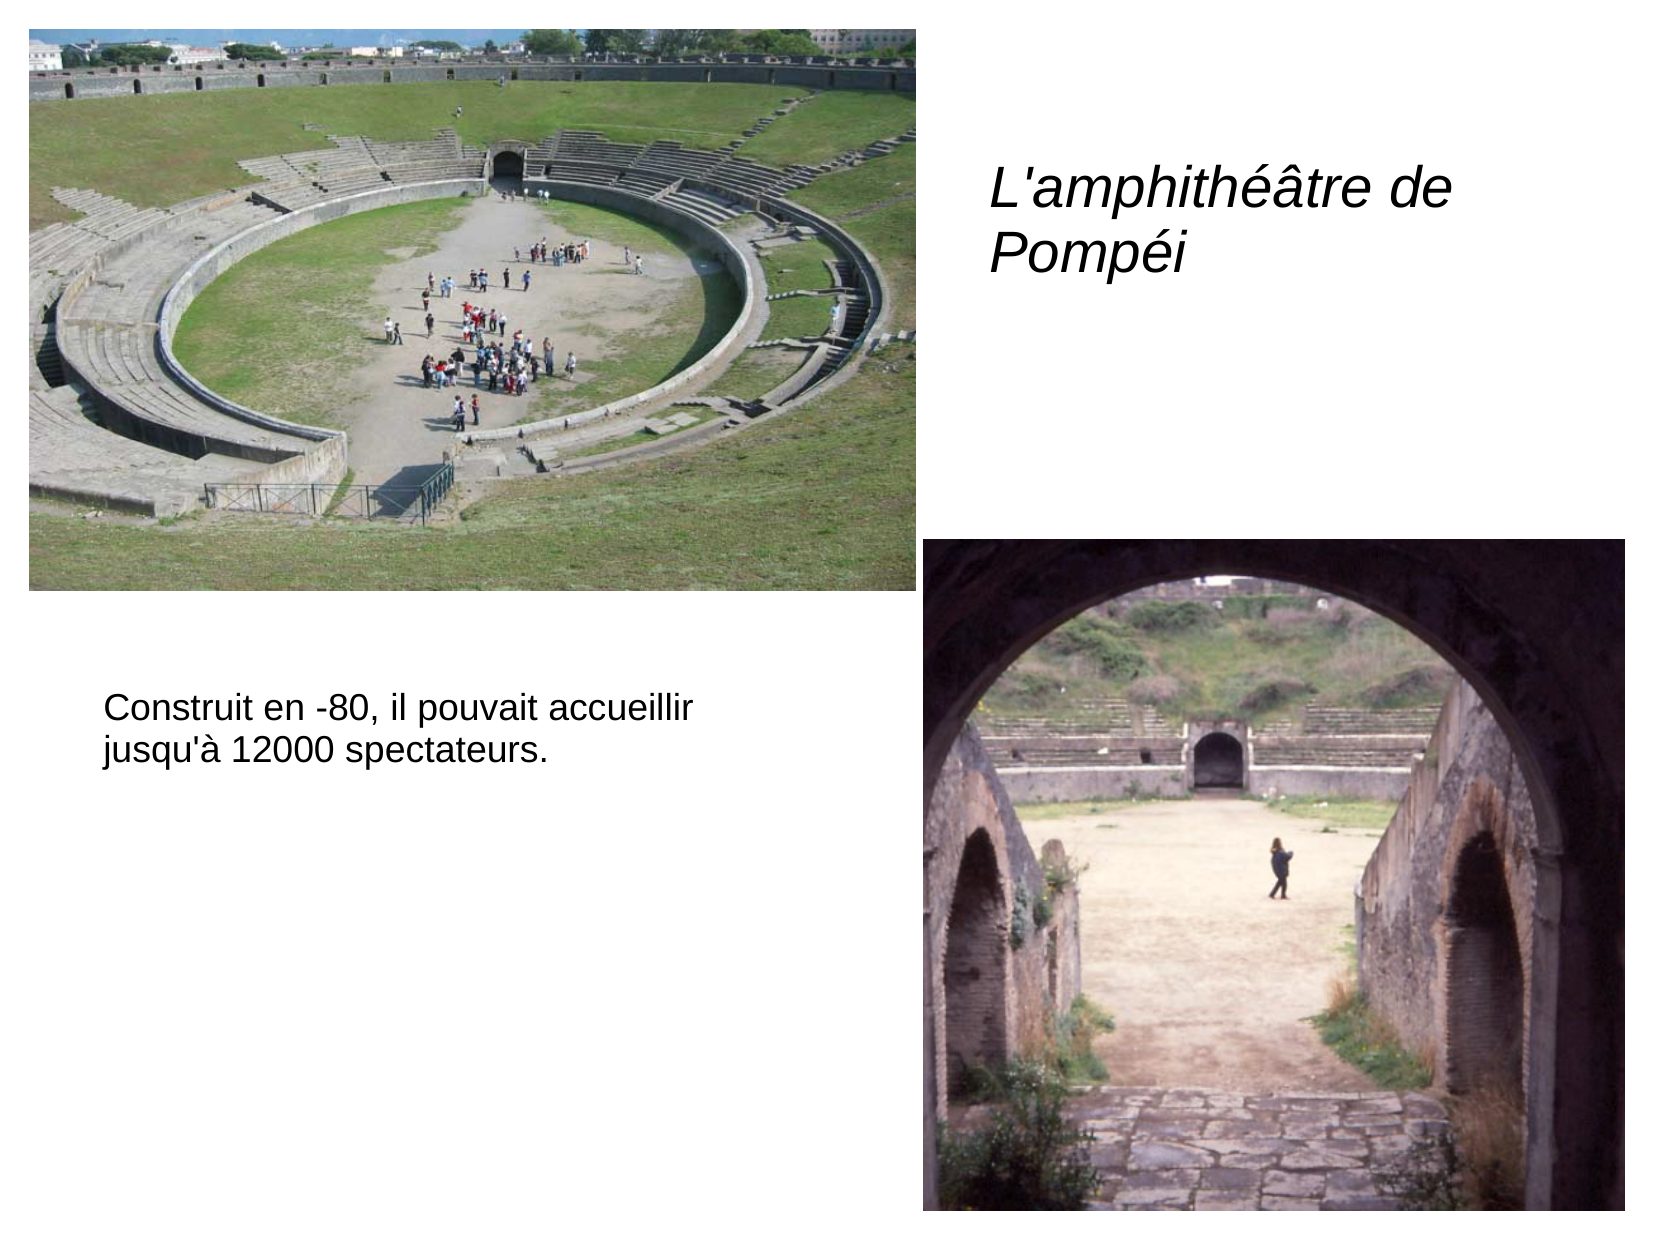

L'amphithéâtre de Pompéi
Construit en -80, il pouvait accueillir jusqu'à 12000 spectateurs.